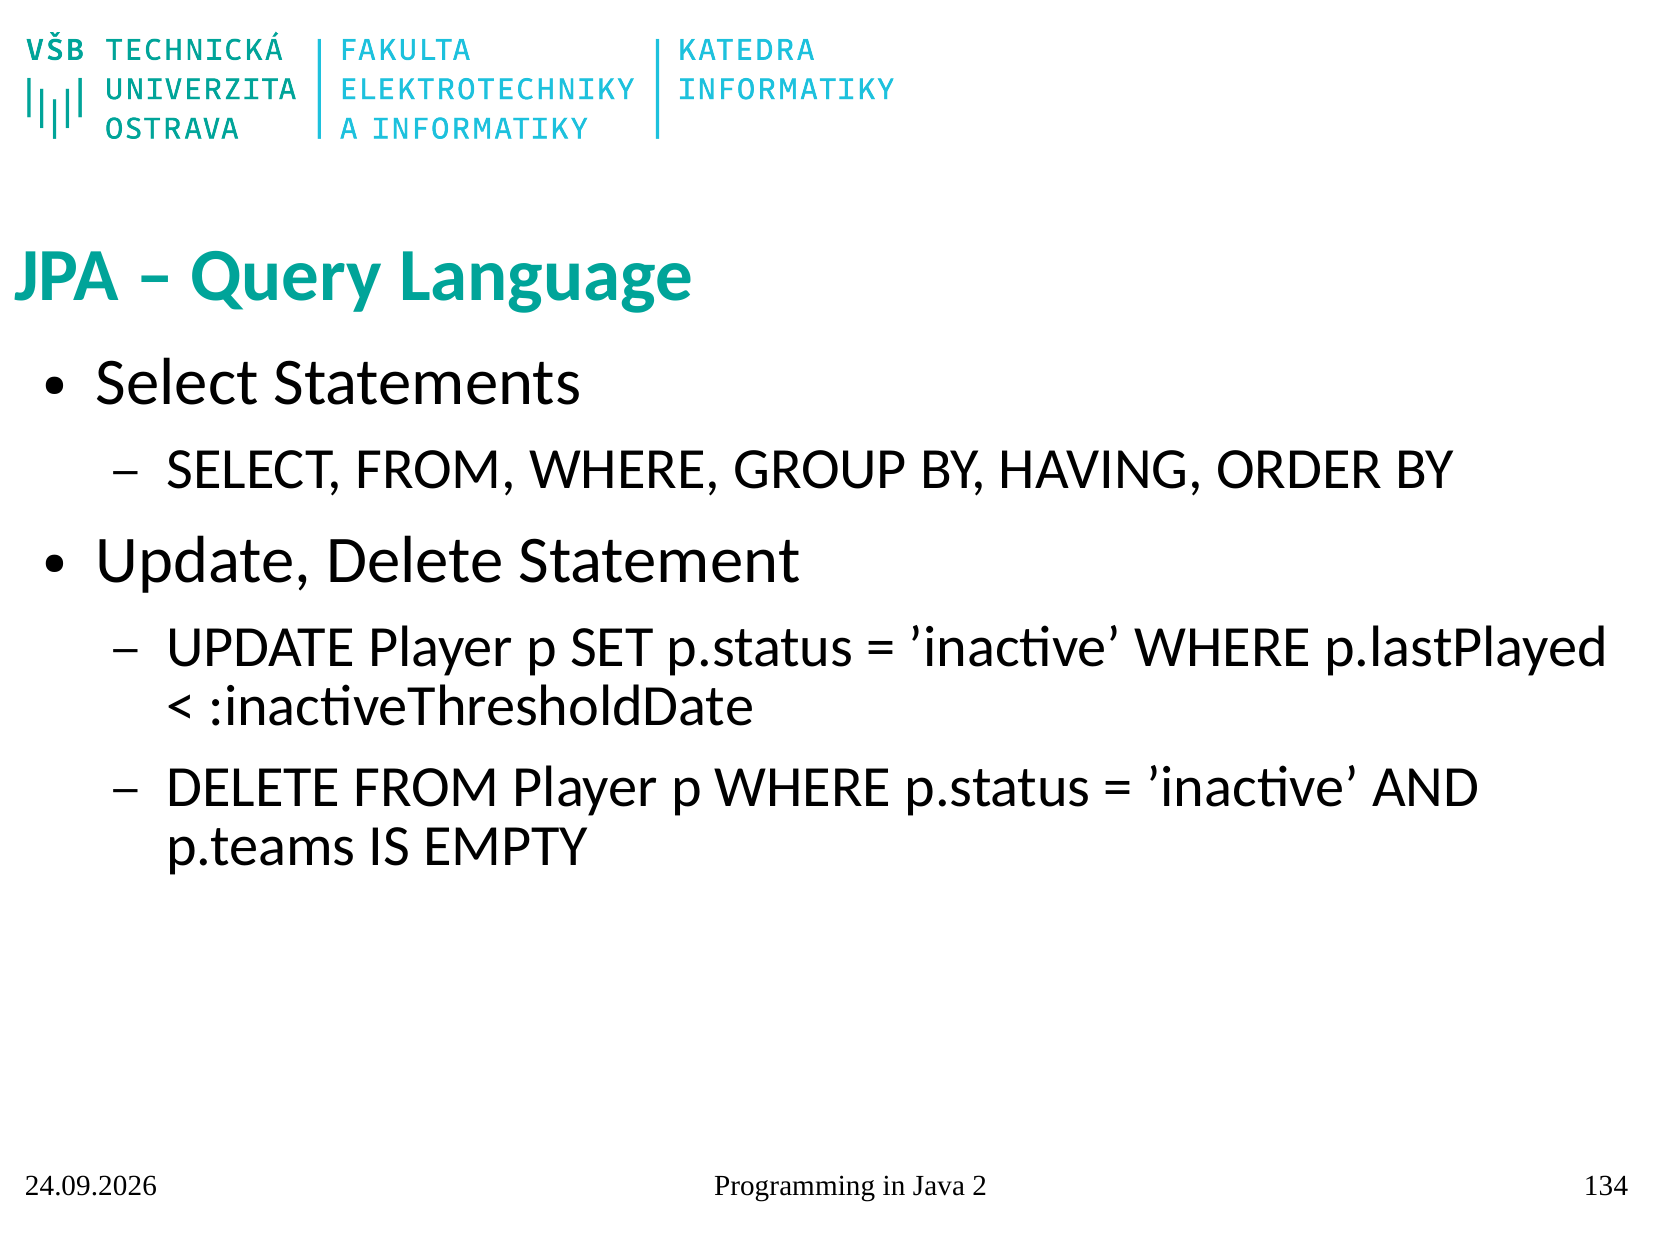

# JPA – Query Language
Select Statements
SELECT, FROM, WHERE, GROUP BY, HAVING, ORDER BY
Update, Delete Statement
UPDATE Player p SET p.status = ’inactive’ WHERE p.lastPlayed < :inactiveThresholdDate
DELETE FROM Player p WHERE p.status = ’inactive’ AND p.teams IS EMPTY
Programming in Java 2
134